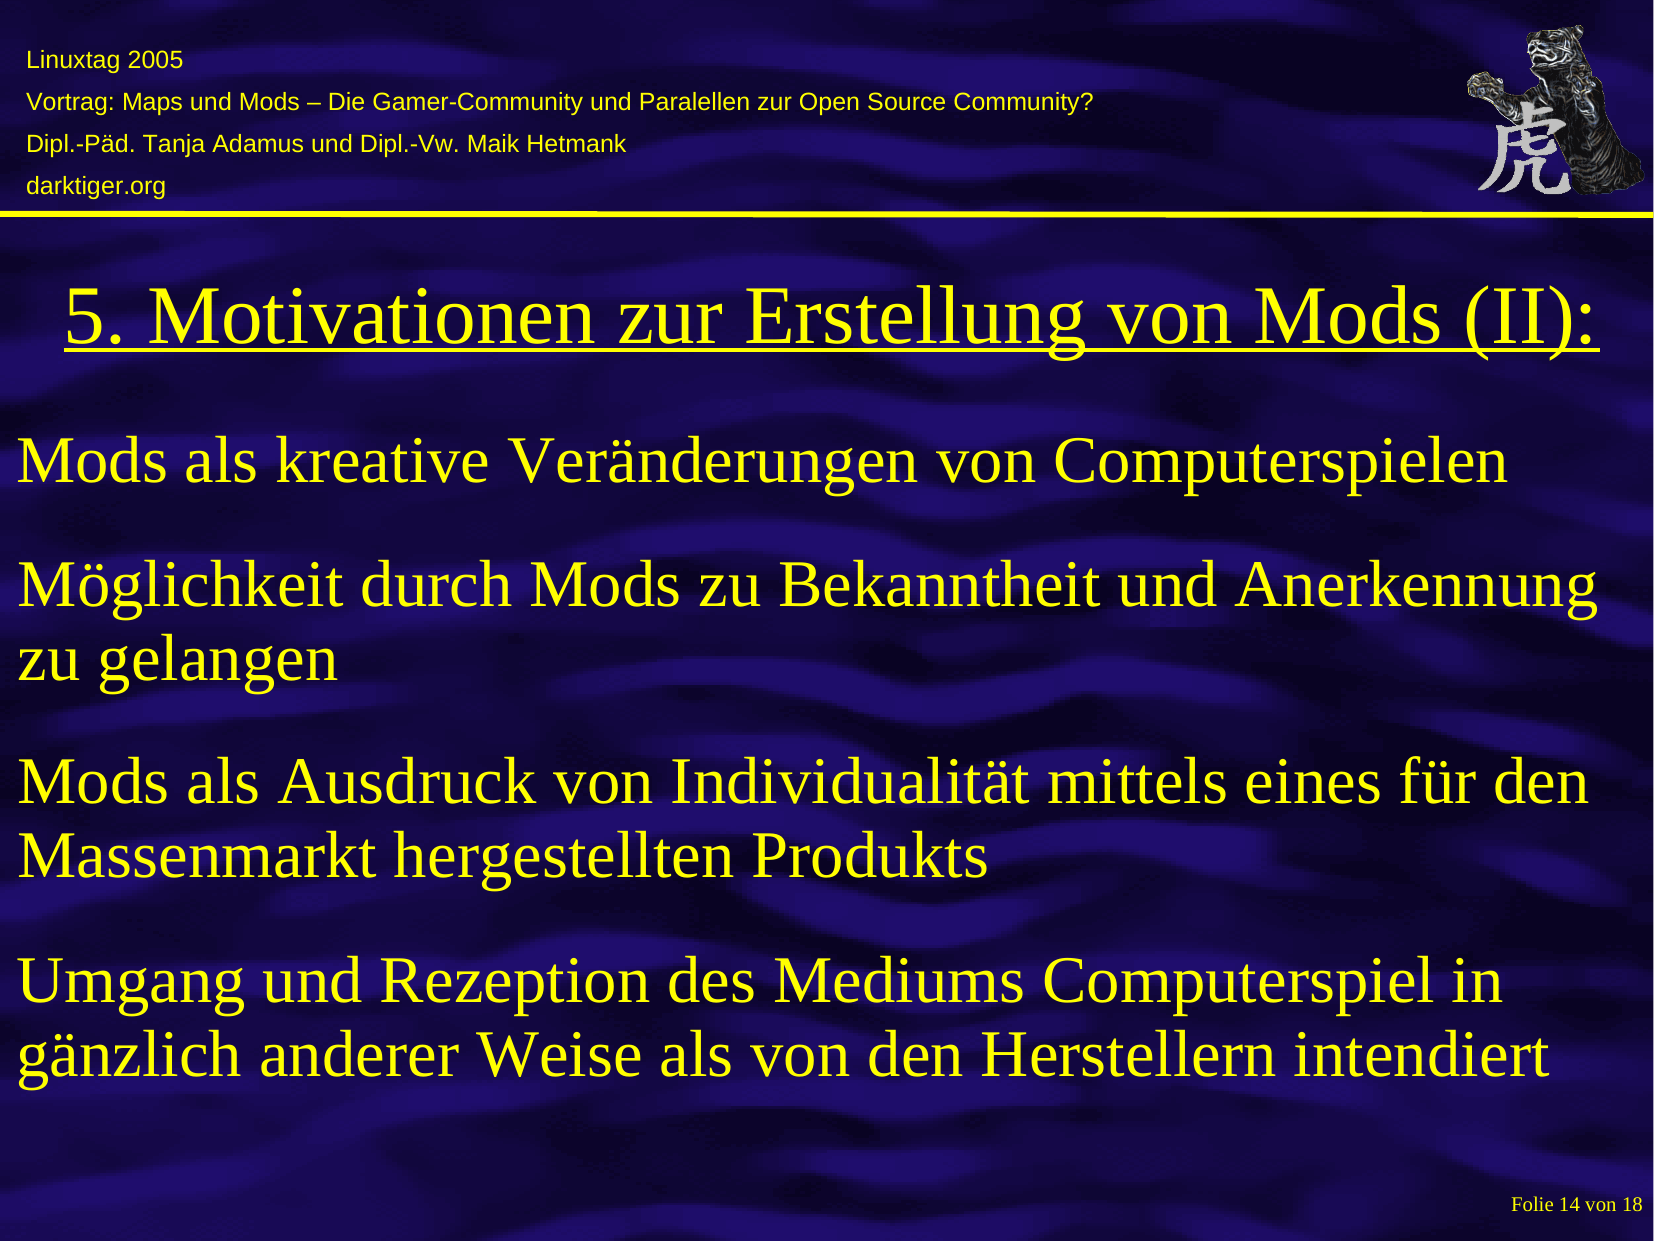

Linuxtag 2005
Vortrag: Maps und Mods – Die Gamer-Community und Paralellen zur Open Source Community?
Dipl.-Päd. Tanja Adamus und Dipl.-Vw. Maik Hetmank
darktiger.org
5. Motivationen zur Erstellung von Mods (II):
Mods als kreative Veränderungen von Computerspielen
Möglichkeit durch Mods zu Bekanntheit und Anerkennung
zu gelangen
Mods als Ausdruck von Individualität mittels eines für den
Massenmarkt hergestellten Produkts
Umgang und Rezeption des Mediums Computerspiel in
gänzlich anderer Weise als von den Herstellern intendiert
Folie 14 von 18